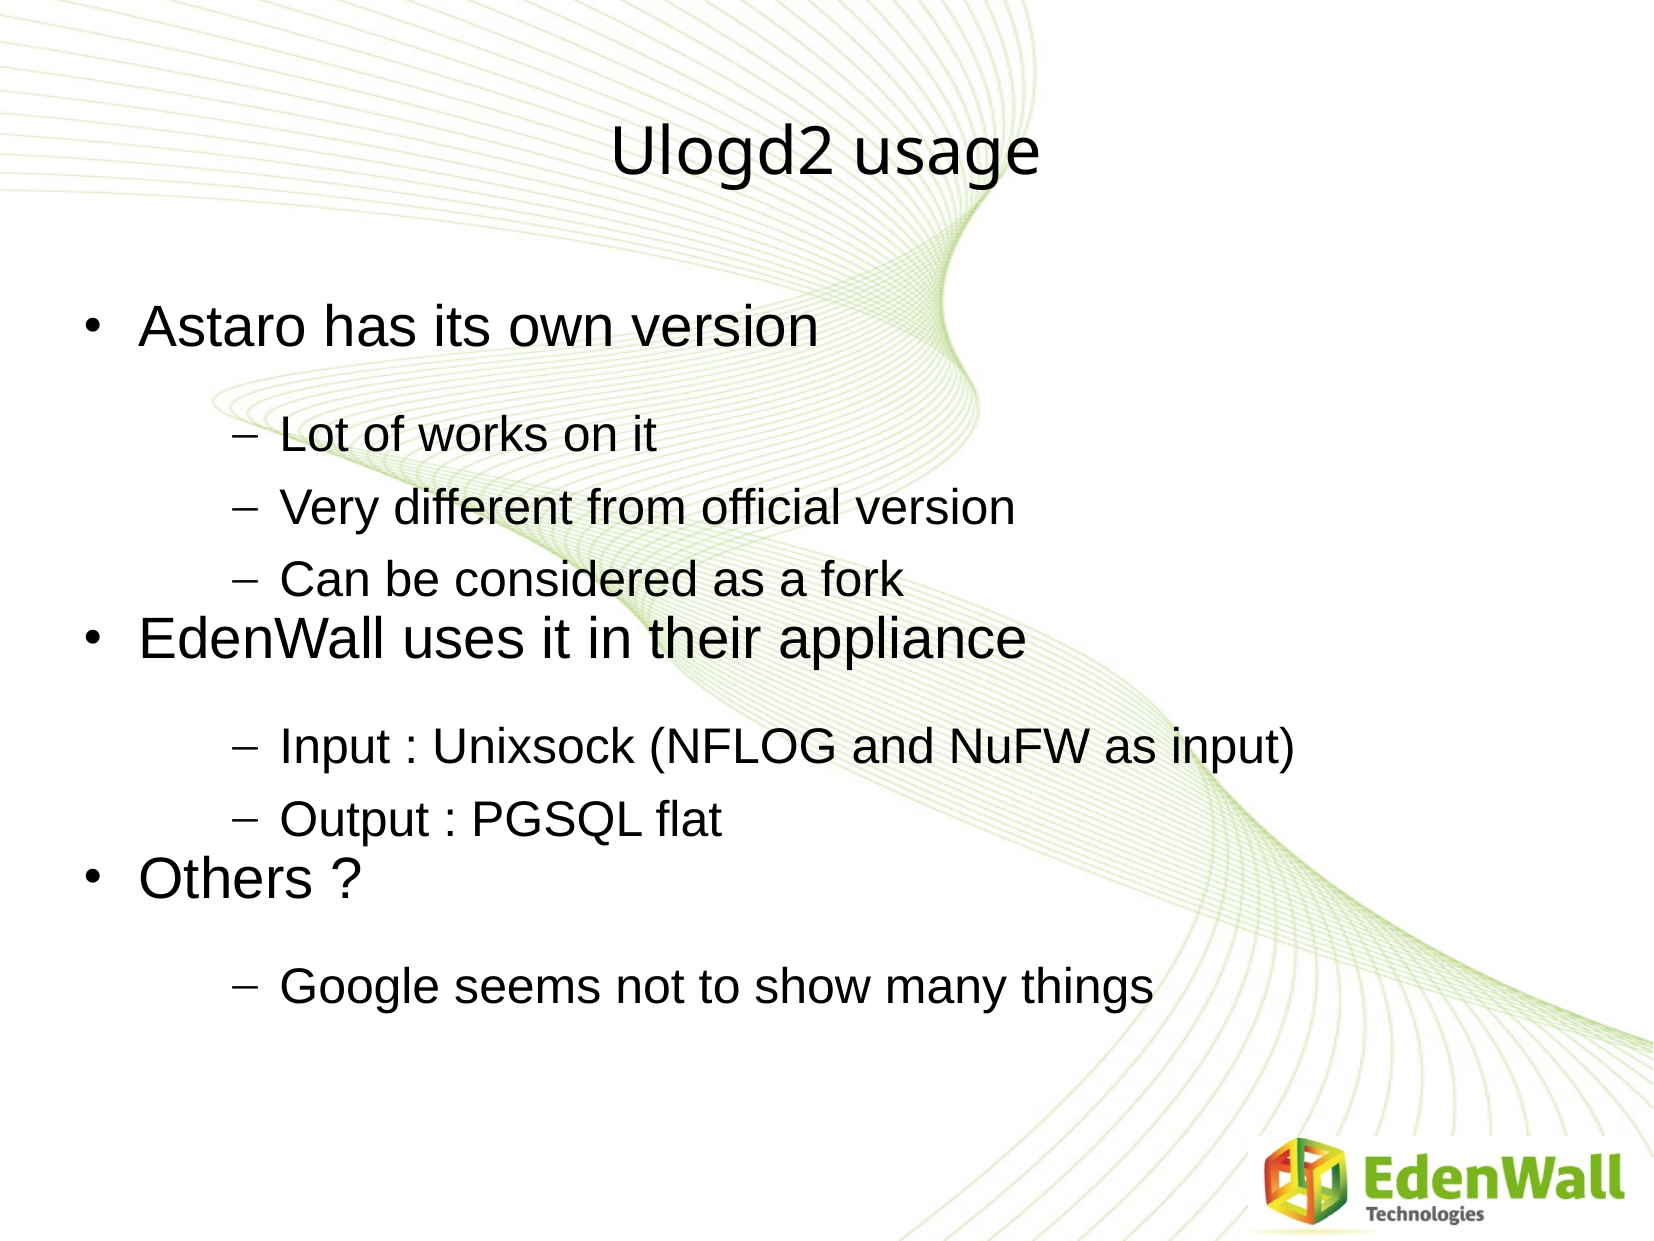

# Ulogd2 usage
Astaro has its own version
Lot of works on it
Very different from official version
Can be considered as a fork
EdenWall uses it in their appliance
Input : Unixsock (NFLOG and NuFW as input)
Output : PGSQL flat
Others ?
Google seems not to show many things